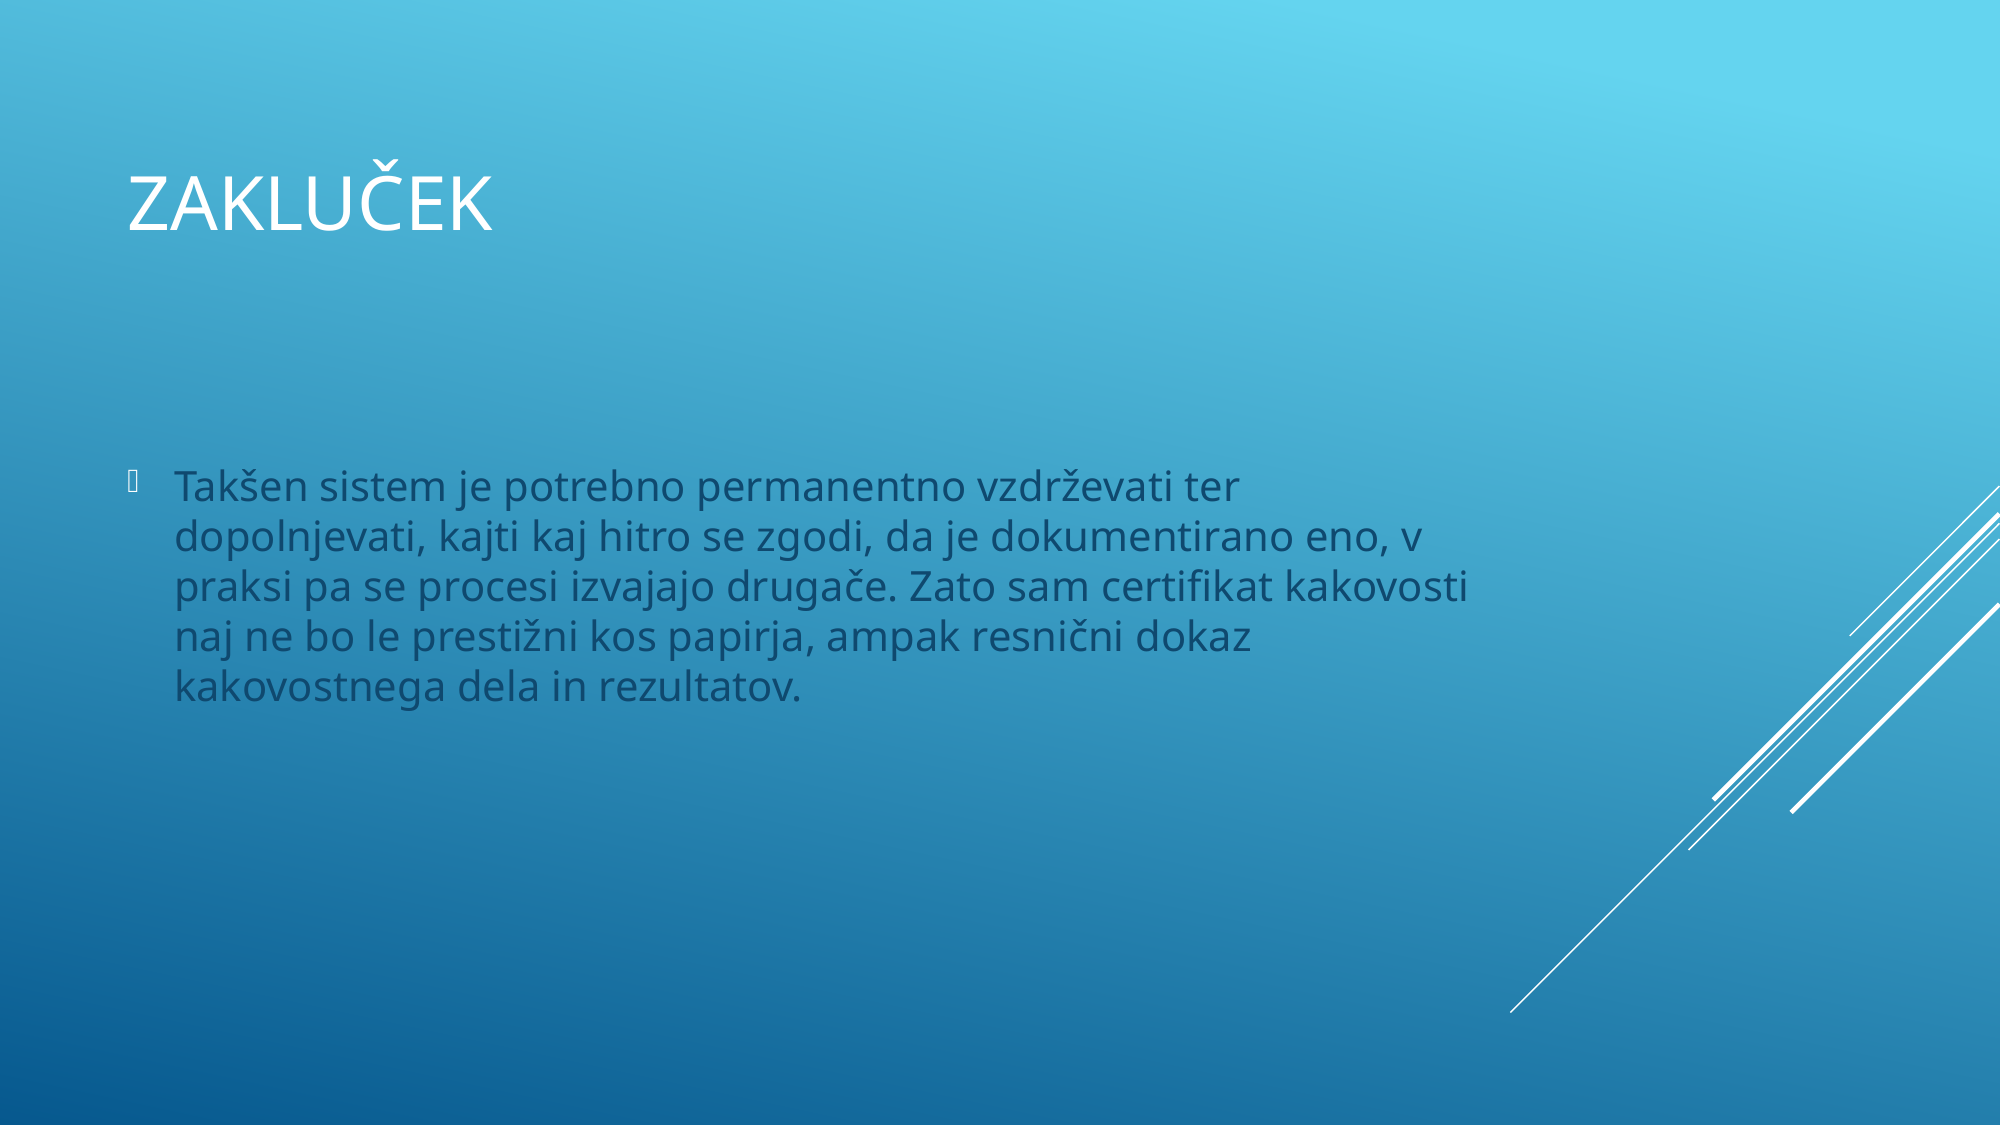

# ZAKLUČEK
Takšen sistem je potrebno permanentno vzdrževati ter dopolnjevati, kajti kaj hitro se zgodi, da je dokumentirano eno, v praksi pa se procesi izvajajo drugače. Zato sam certifikat kakovosti naj ne bo le prestižni kos papirja, ampak resnični dokaz kakovostnega dela in rezultatov.